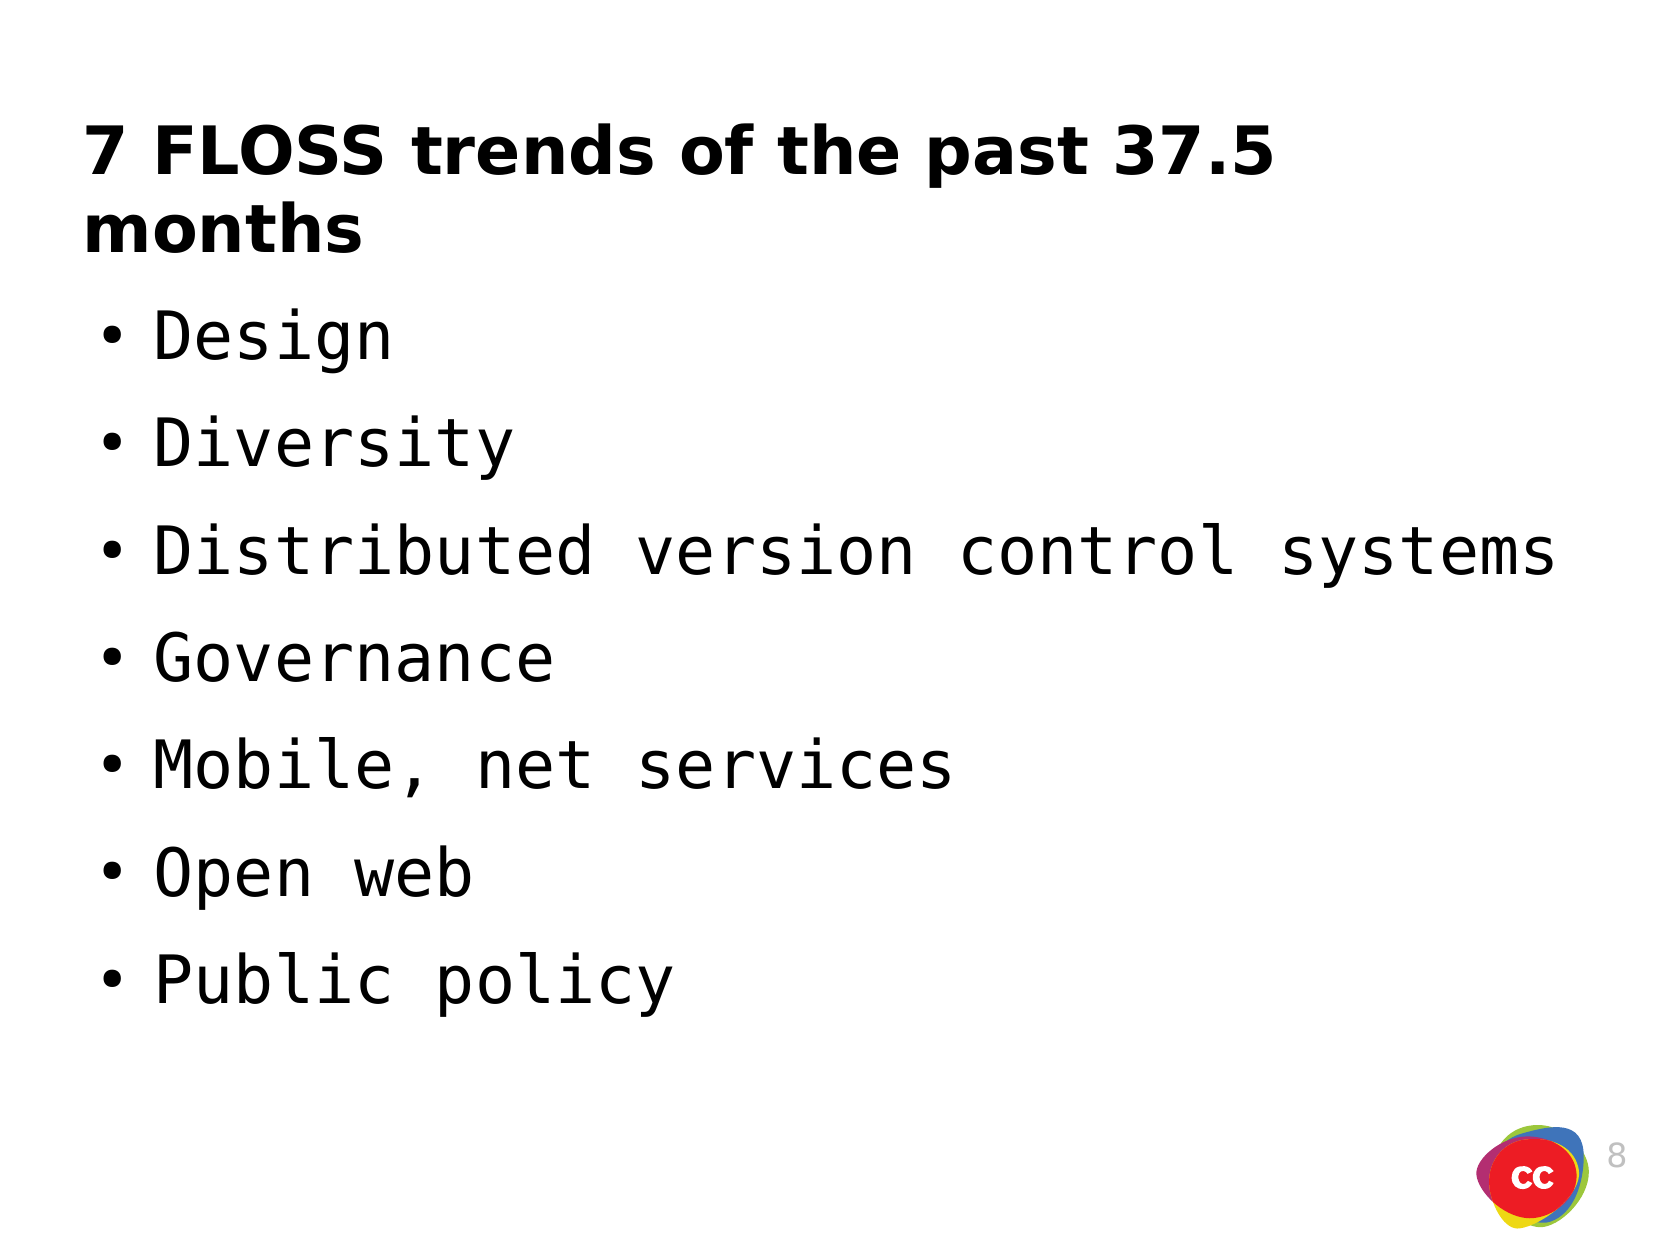

# 7 FLOSS trends of the past 37.5 months
Design
Diversity
Distributed version control systems
Governance
Mobile, net services
Open web
Public policy